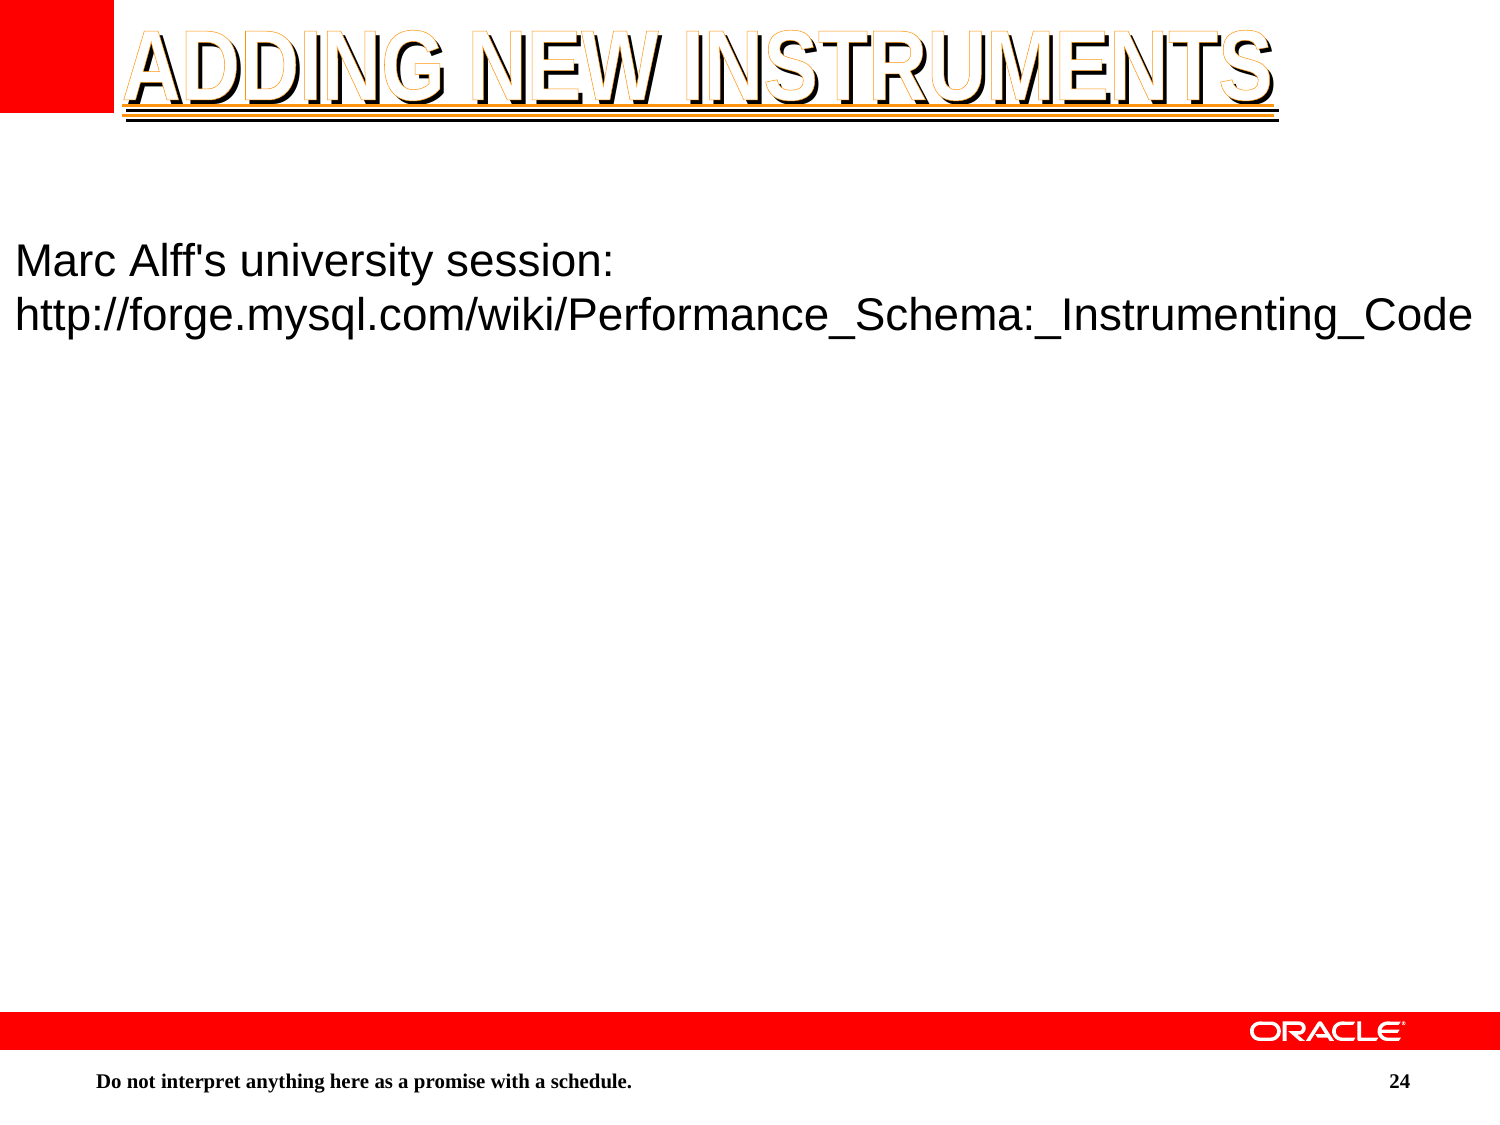

ADDING NEW INSTRUMENTS
Marc Alff's university session:
http://forge.mysql.com/wiki/Performance_Schema:_Instrumenting_Code